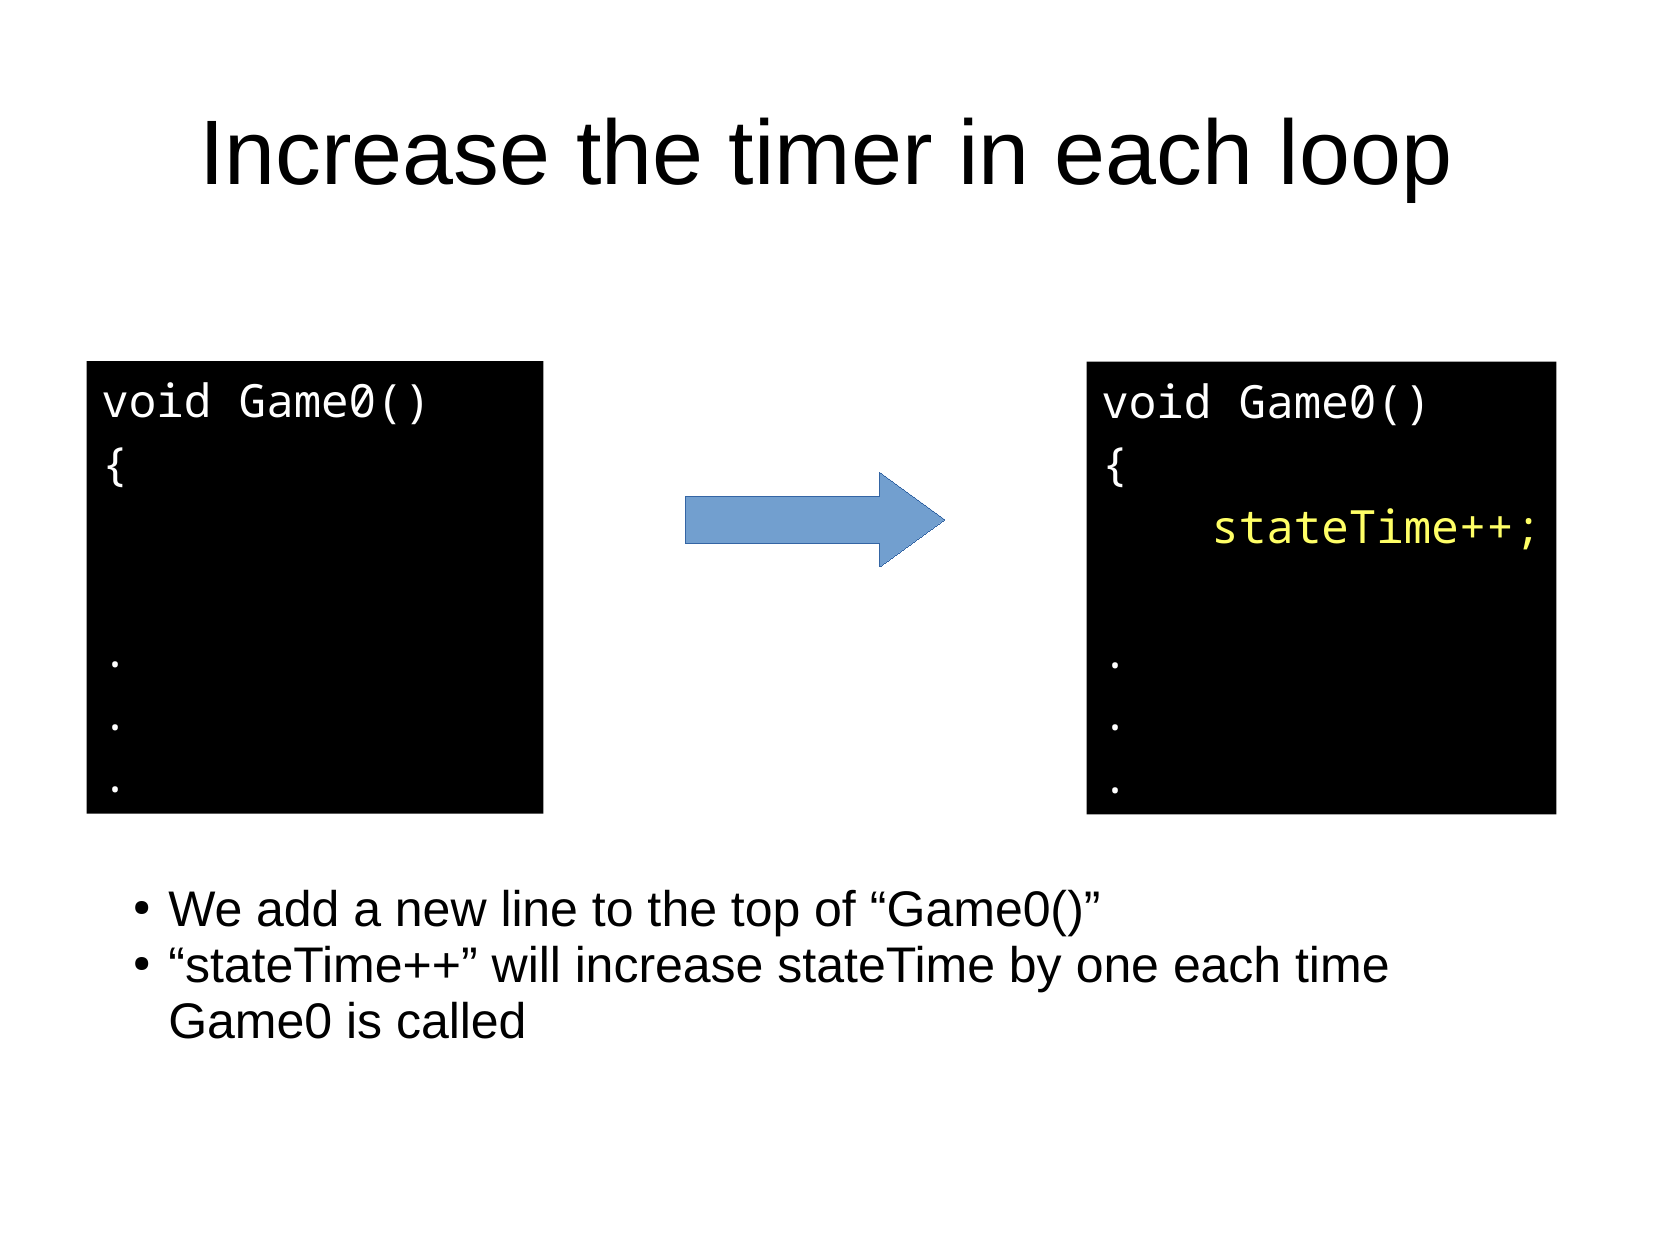

# Increase the timer in each loop
void Game0()
{
.
.
.
void Game0()
{
 stateTime++;
.
.
.
...into this
Change this...
We add a new line to the top of “Game0()”
“stateTime++” will increase stateTime by one each time Game0 is called